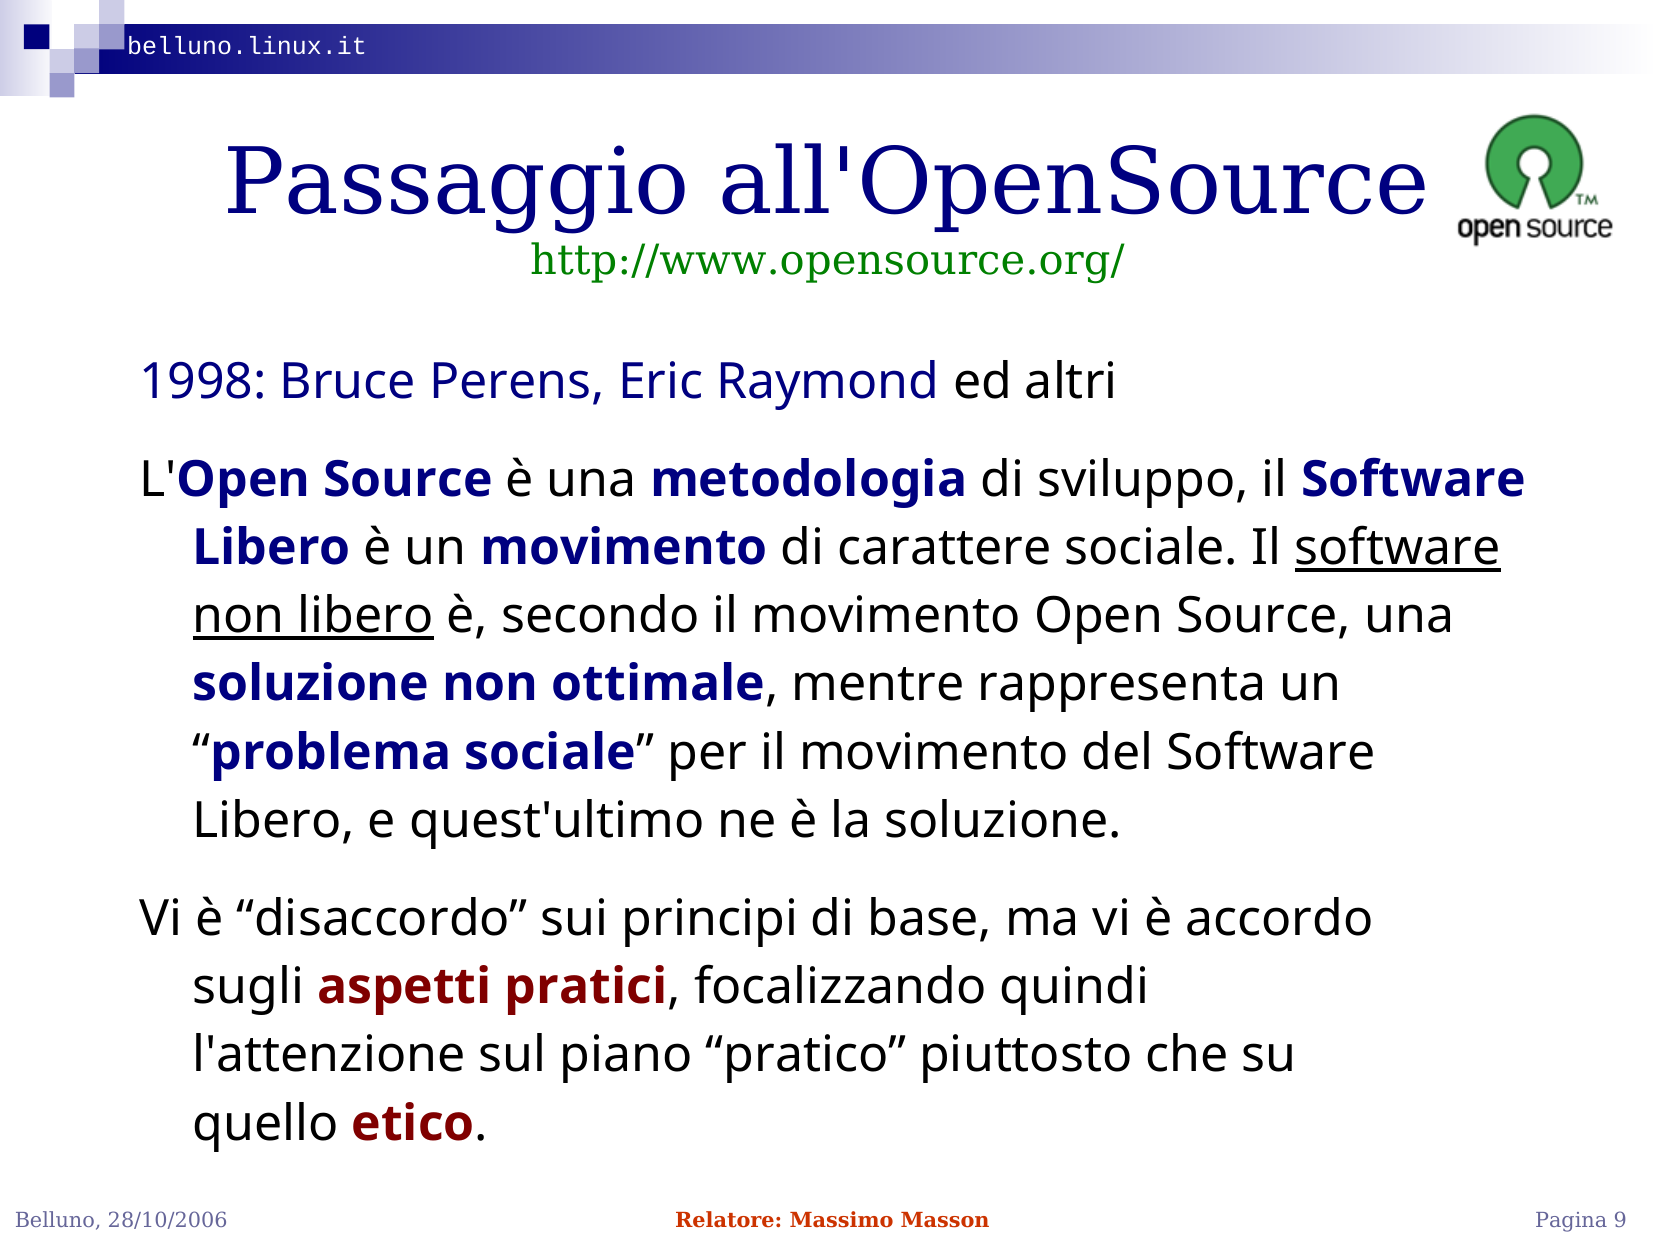

# Passaggio all'OpenSource http://www.opensource.org/
1998: Bruce Perens, Eric Raymond ed altri
L'Open Source è una metodologia di sviluppo, il Software Libero è un movimento di carattere sociale. Il software non libero è, secondo il movimento Open Source, una soluzione non ottimale, mentre rappresenta un “problema sociale” per il movimento del Software Libero, e quest'ultimo ne è la soluzione.
Vi è “disaccordo” sui principi di base, ma vi è accordo sugli aspetti pratici, focalizzando quindi l'attenzione sul piano “pratico” piuttosto che su quello etico.